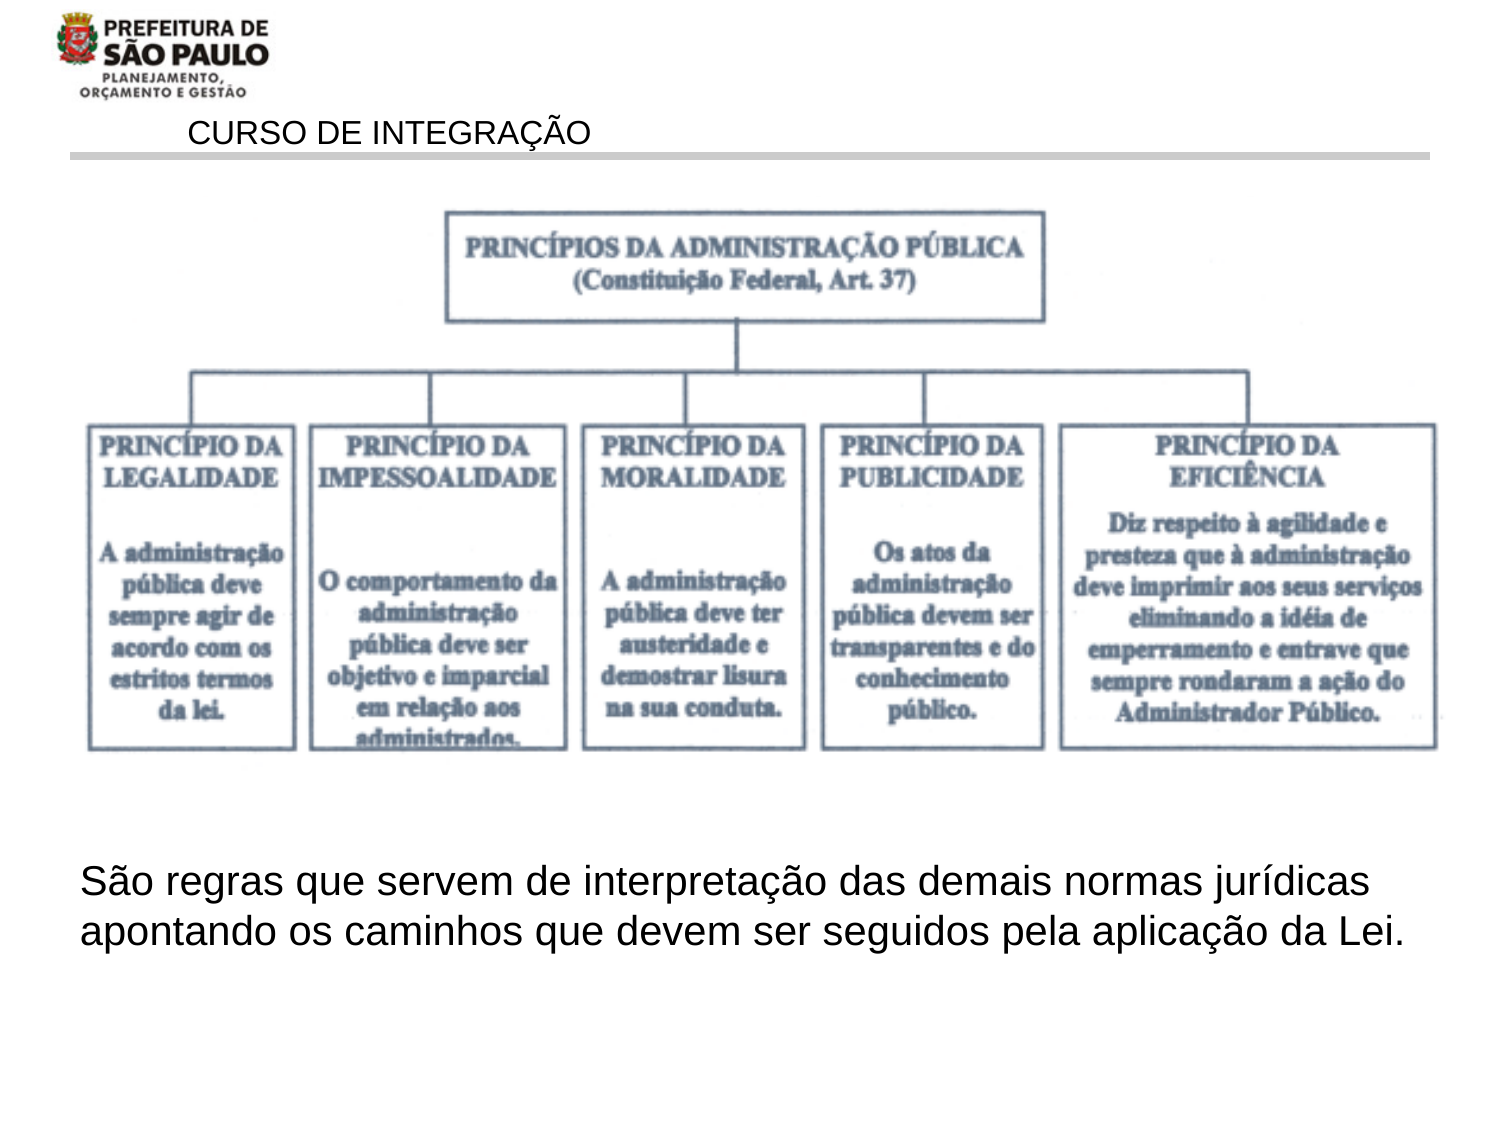

São regras que servem de interpretação das demais normas jurídicas apontando os caminhos que devem ser seguidos pela aplicação da Lei.